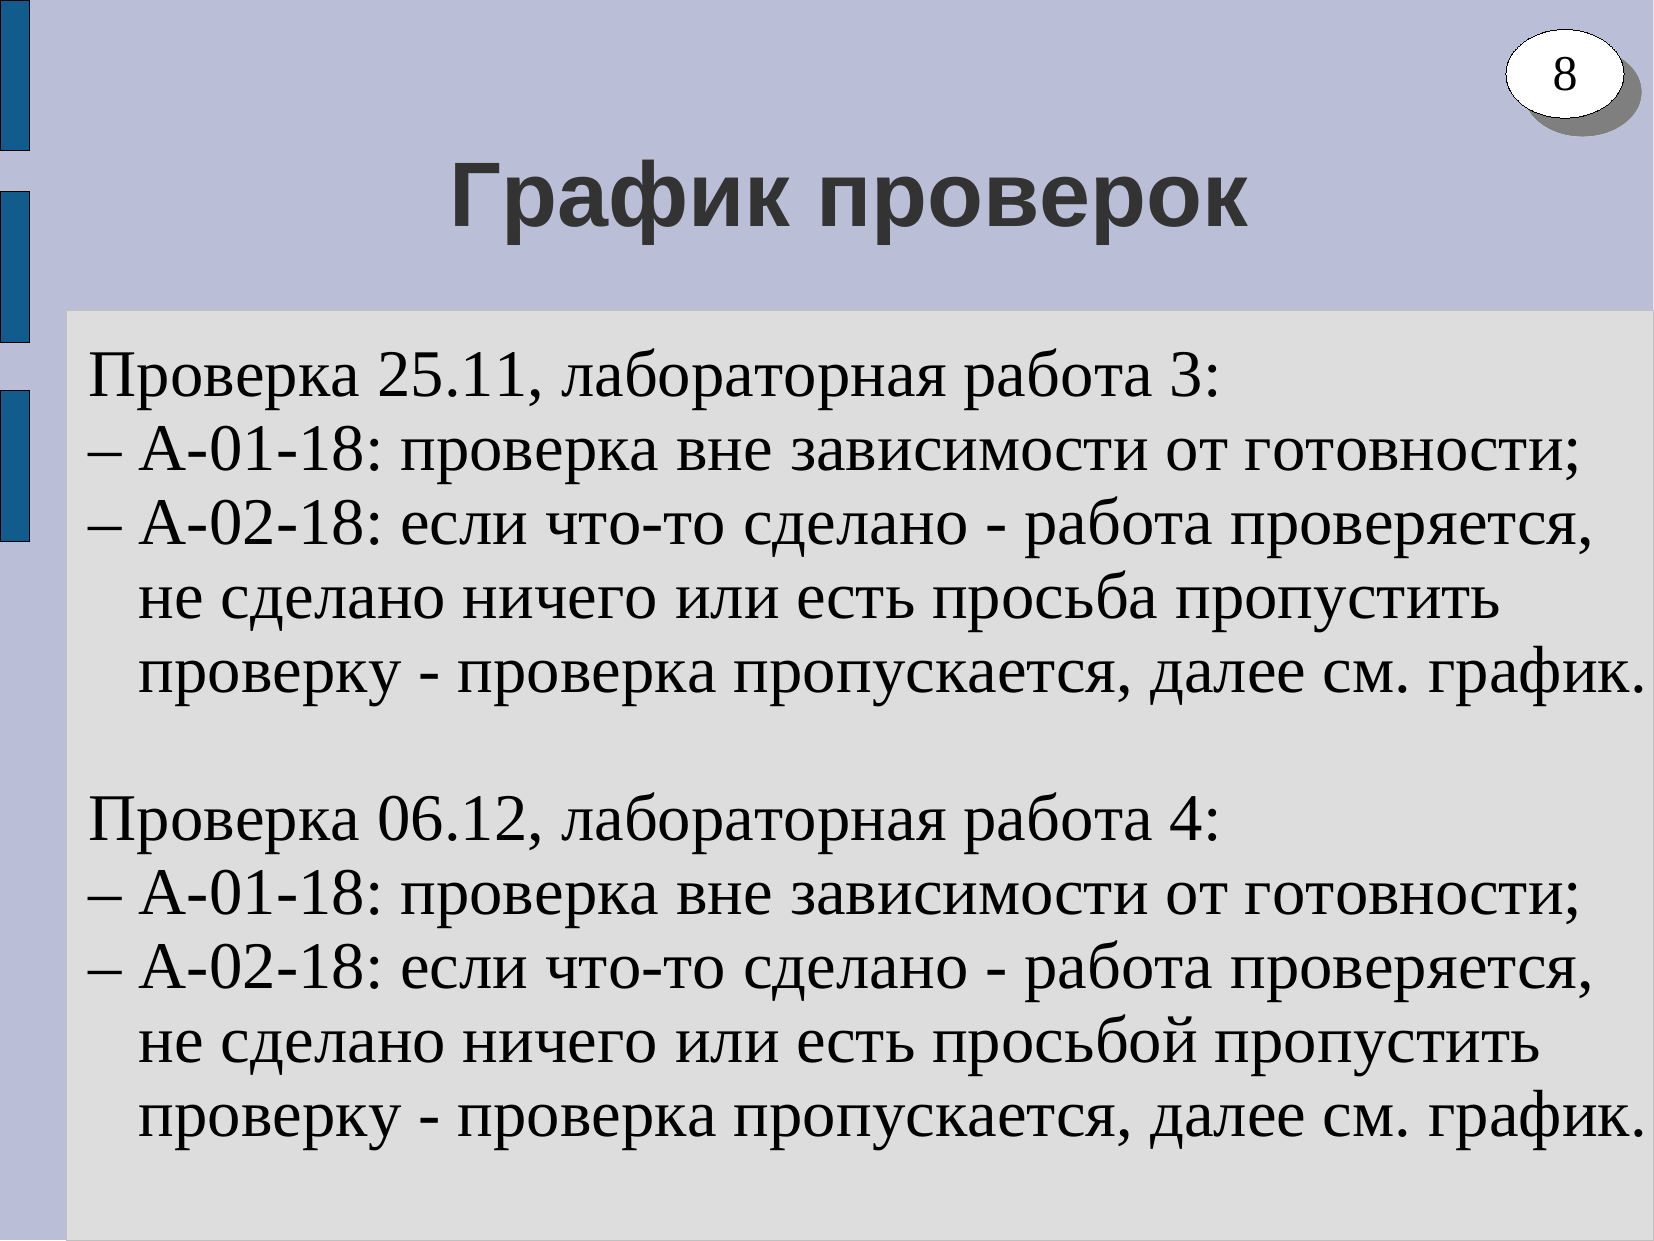

8
# График проверок
Проверка 25.11, лабораторная работа 3:
– А-01-18: проверка вне зависимости от готовности;
– А-02-18: если что-то сделано - работа проверяется,
 не сделано ничего или есть просьба пропустить
 проверку - проверка пропускается, далее см. график.
Проверка 06.12, лабораторная работа 4:
– А-01-18: проверка вне зависимости от готовности;
– А-02-18: если что-то сделано - работа проверяется,
 не сделано ничего или есть просьбой пропустить
 проверку - проверка пропускается, далее см. график.